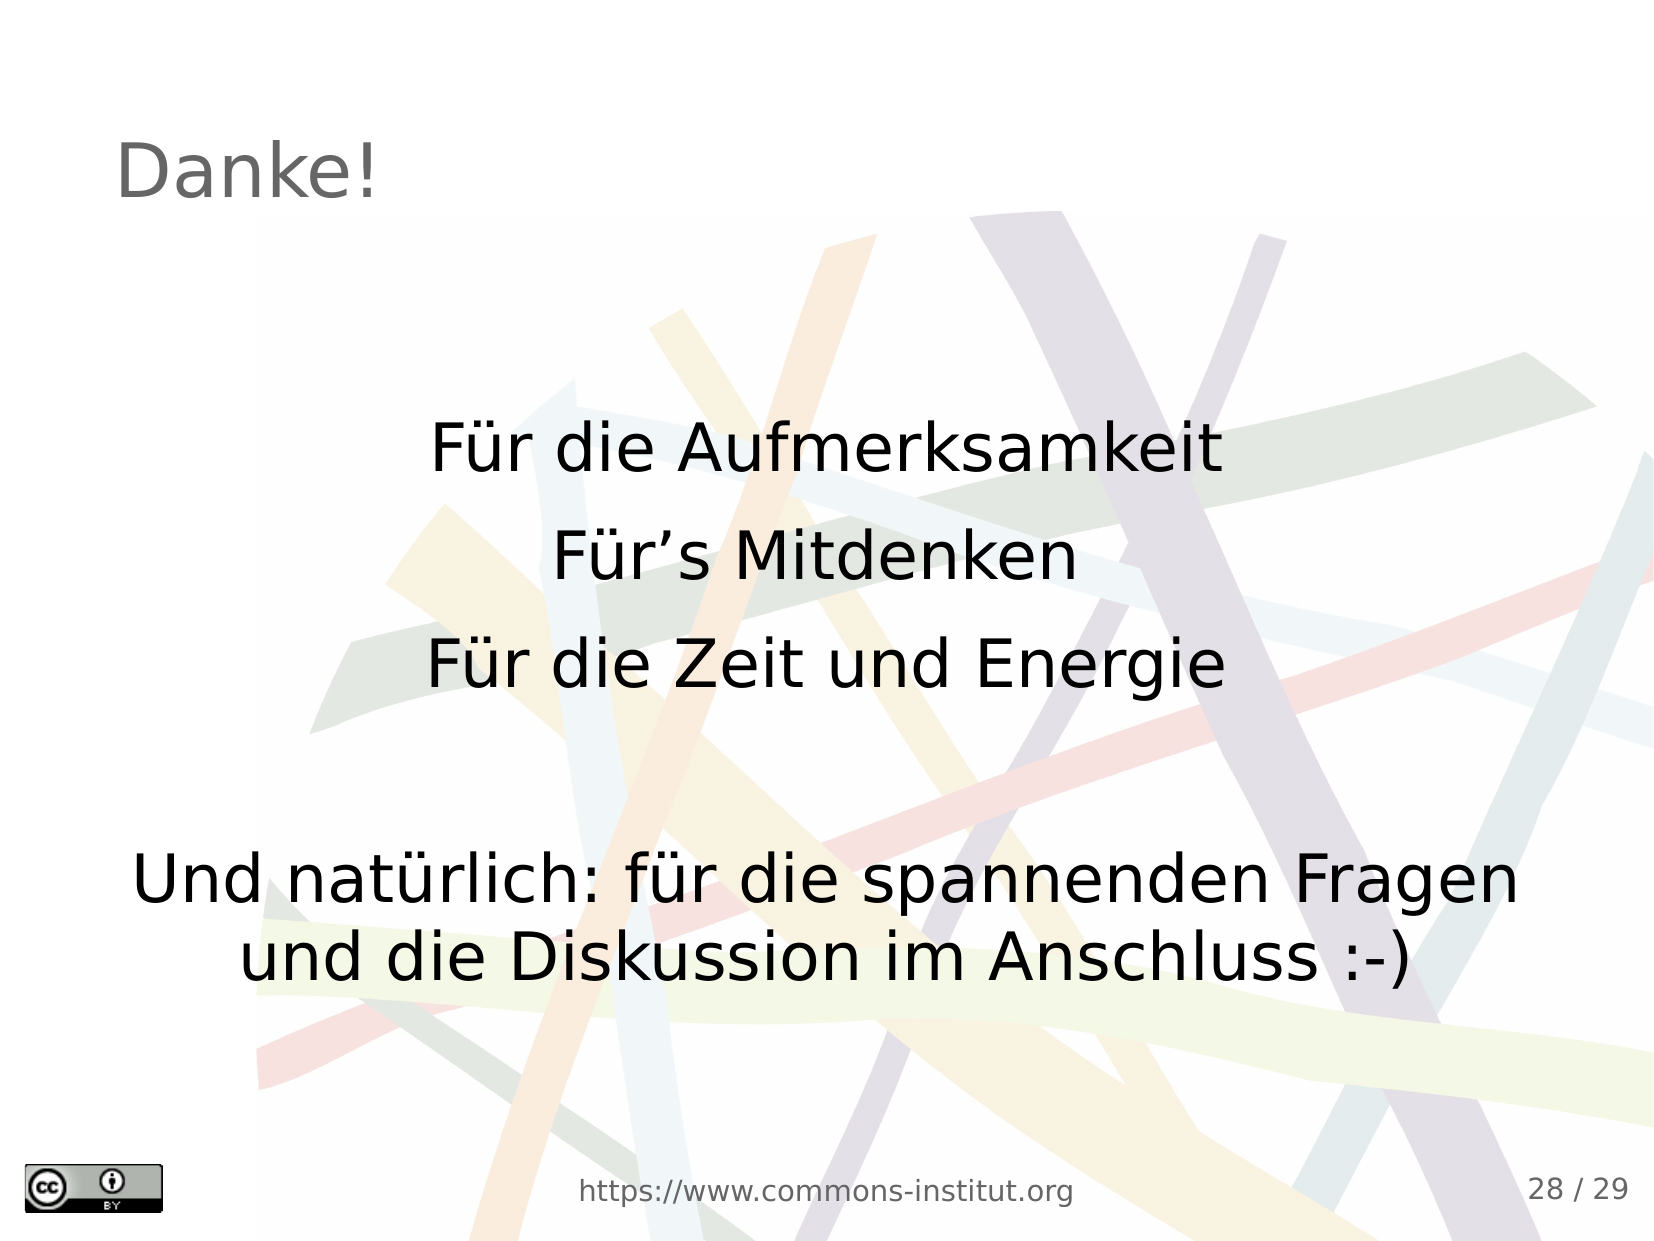

# Danke!
Für die Aufmerksamkeit
Für’s Mitdenken
Für die Zeit und Energie
Und natürlich: für die spannenden Fragen und die Diskussion im Anschluss :-)
https://www.commons-institut.org
28